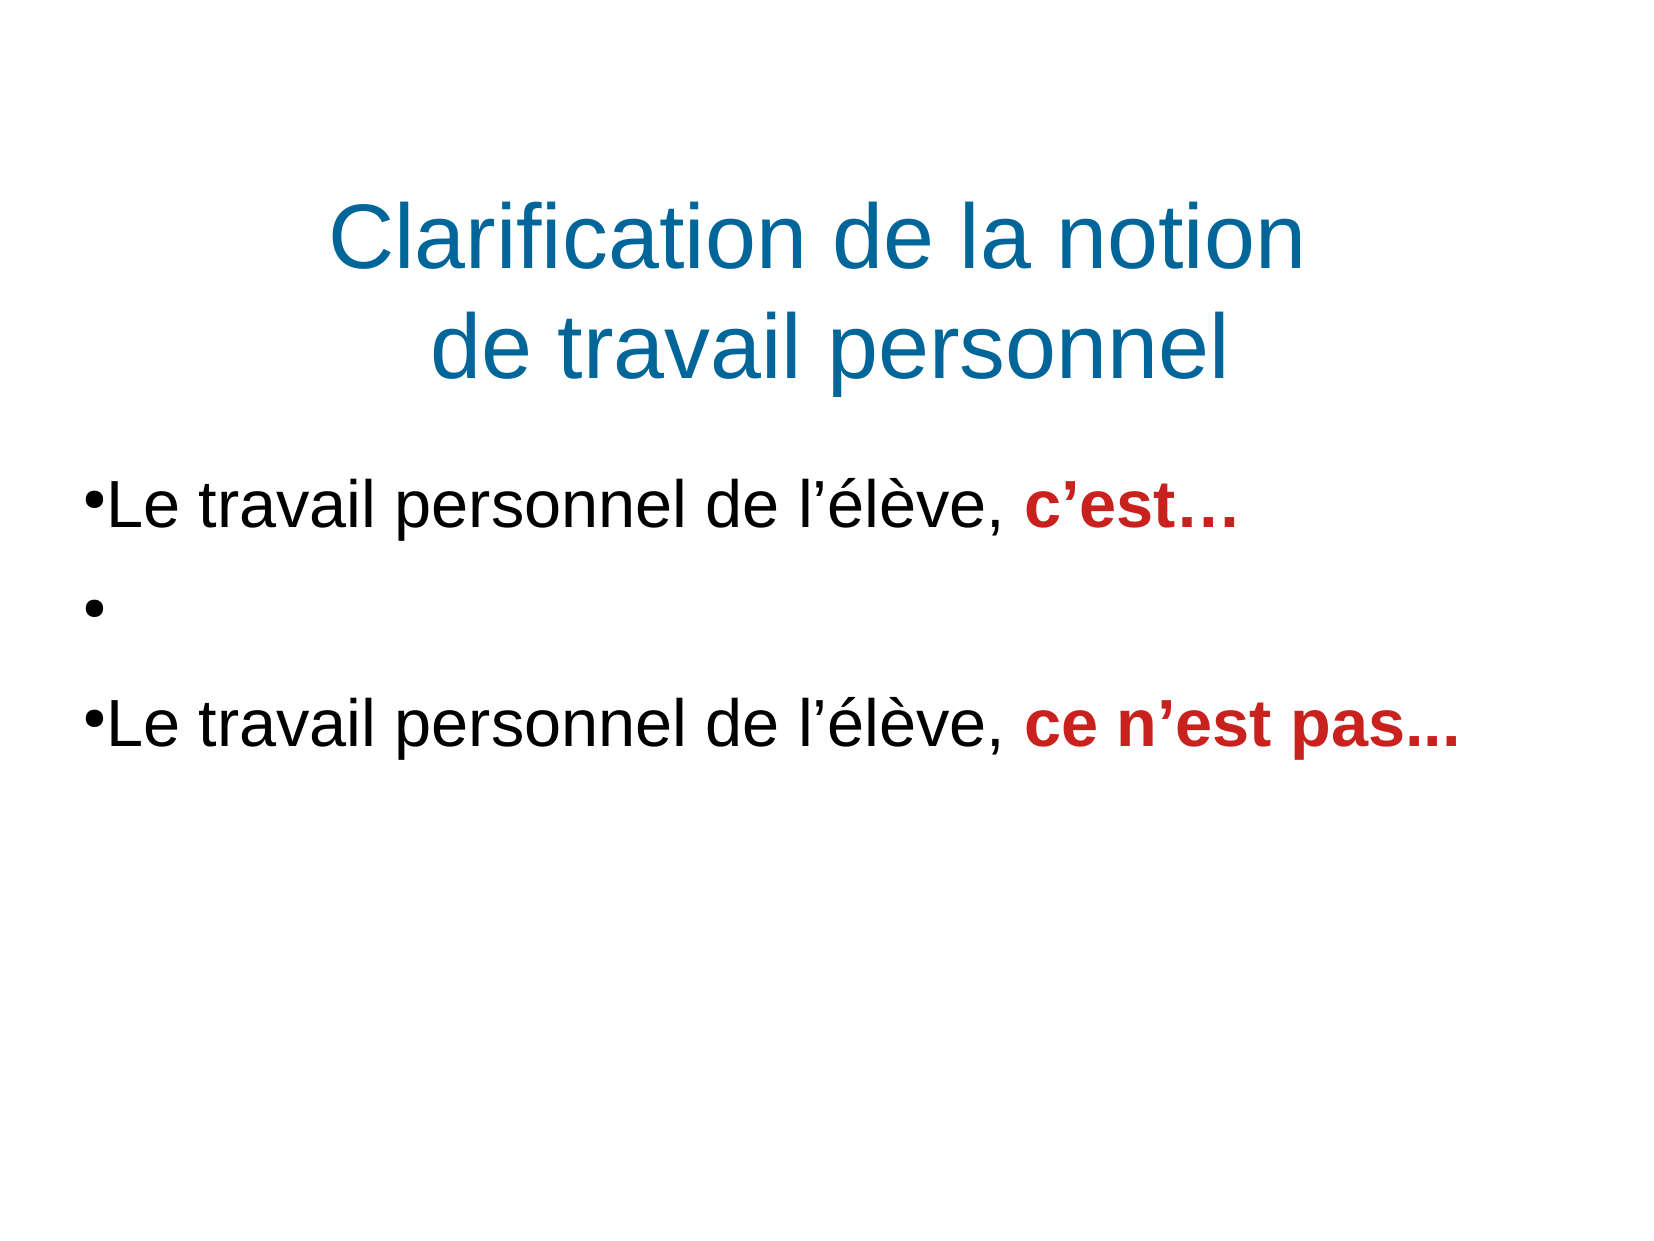

# Clarification de la notion de travail personnel
Le travail personnel de l’élève, c’est…
Le travail personnel de l’élève, ce n’est pas...